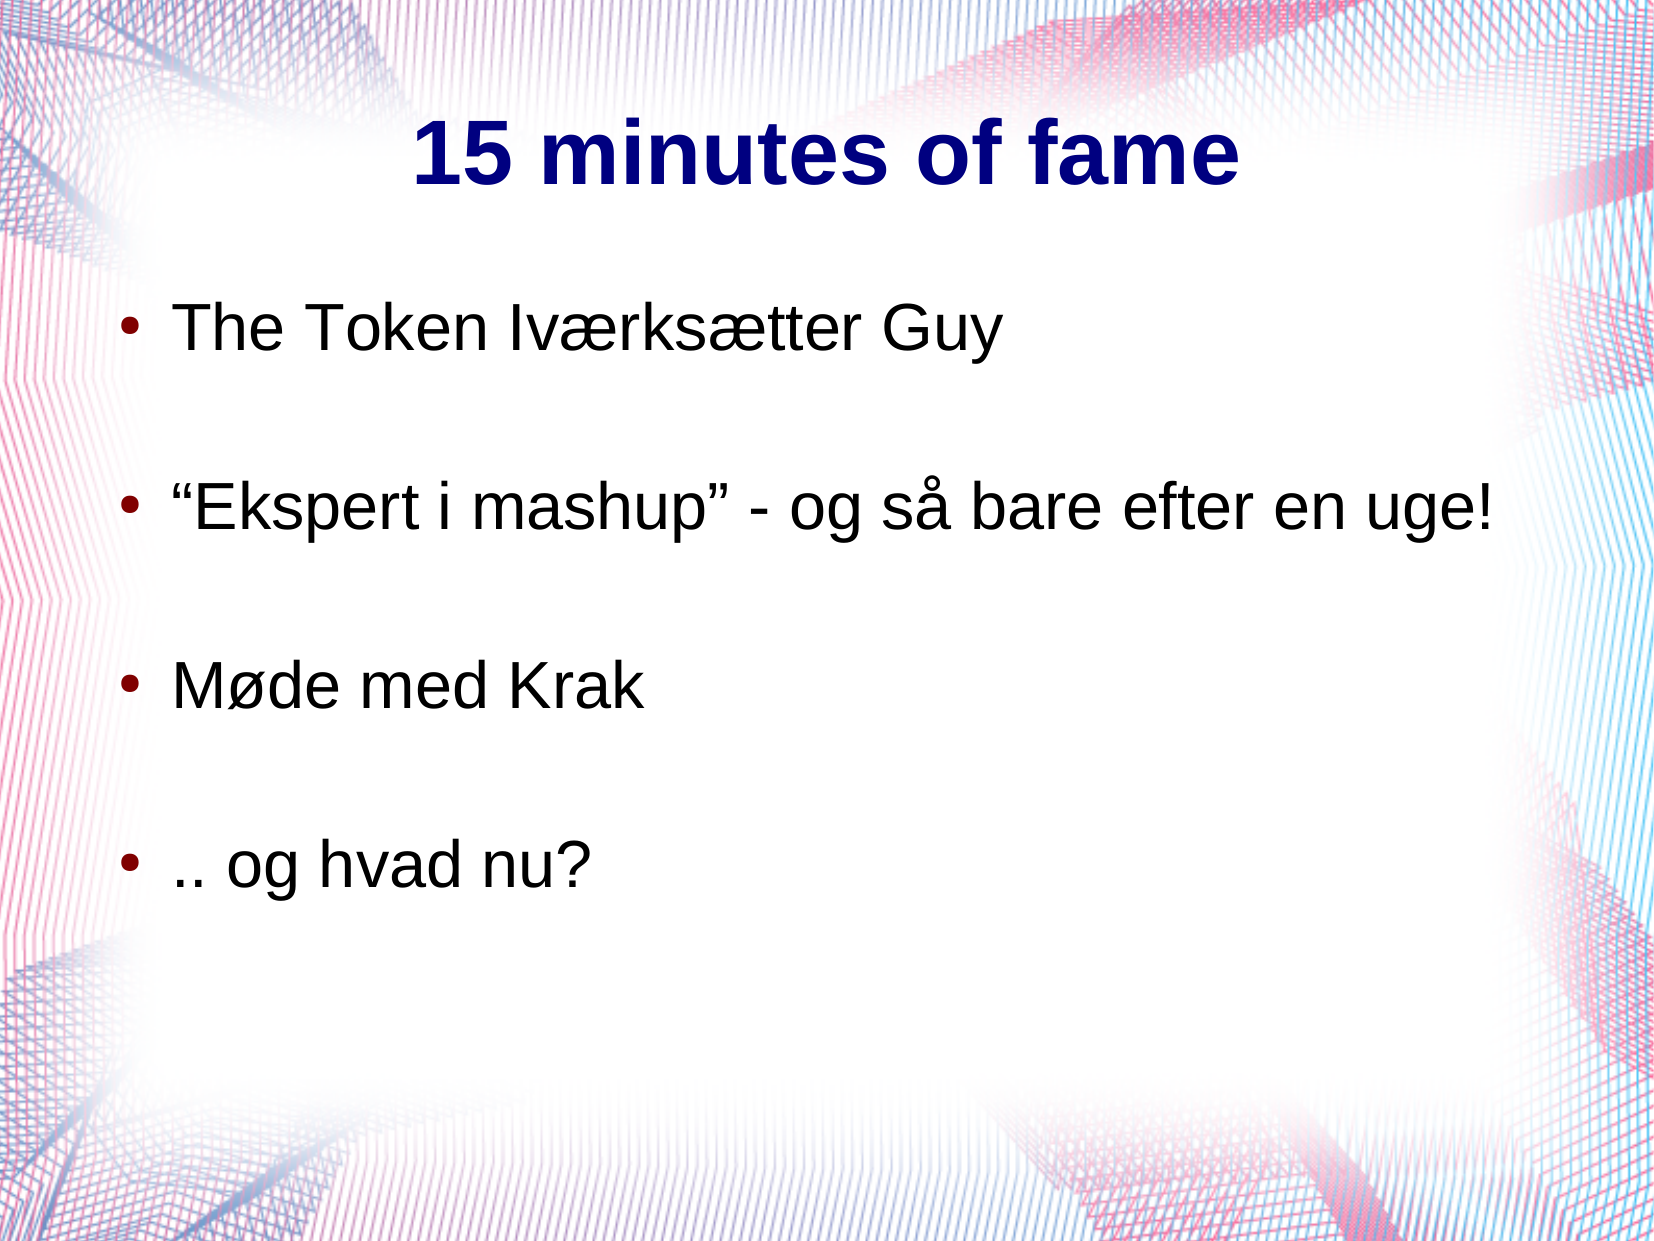

# 15 minutes of fame
The Token Iværksætter Guy
“Ekspert i mashup” - og så bare efter en uge!
Møde med Krak
.. og hvad nu?